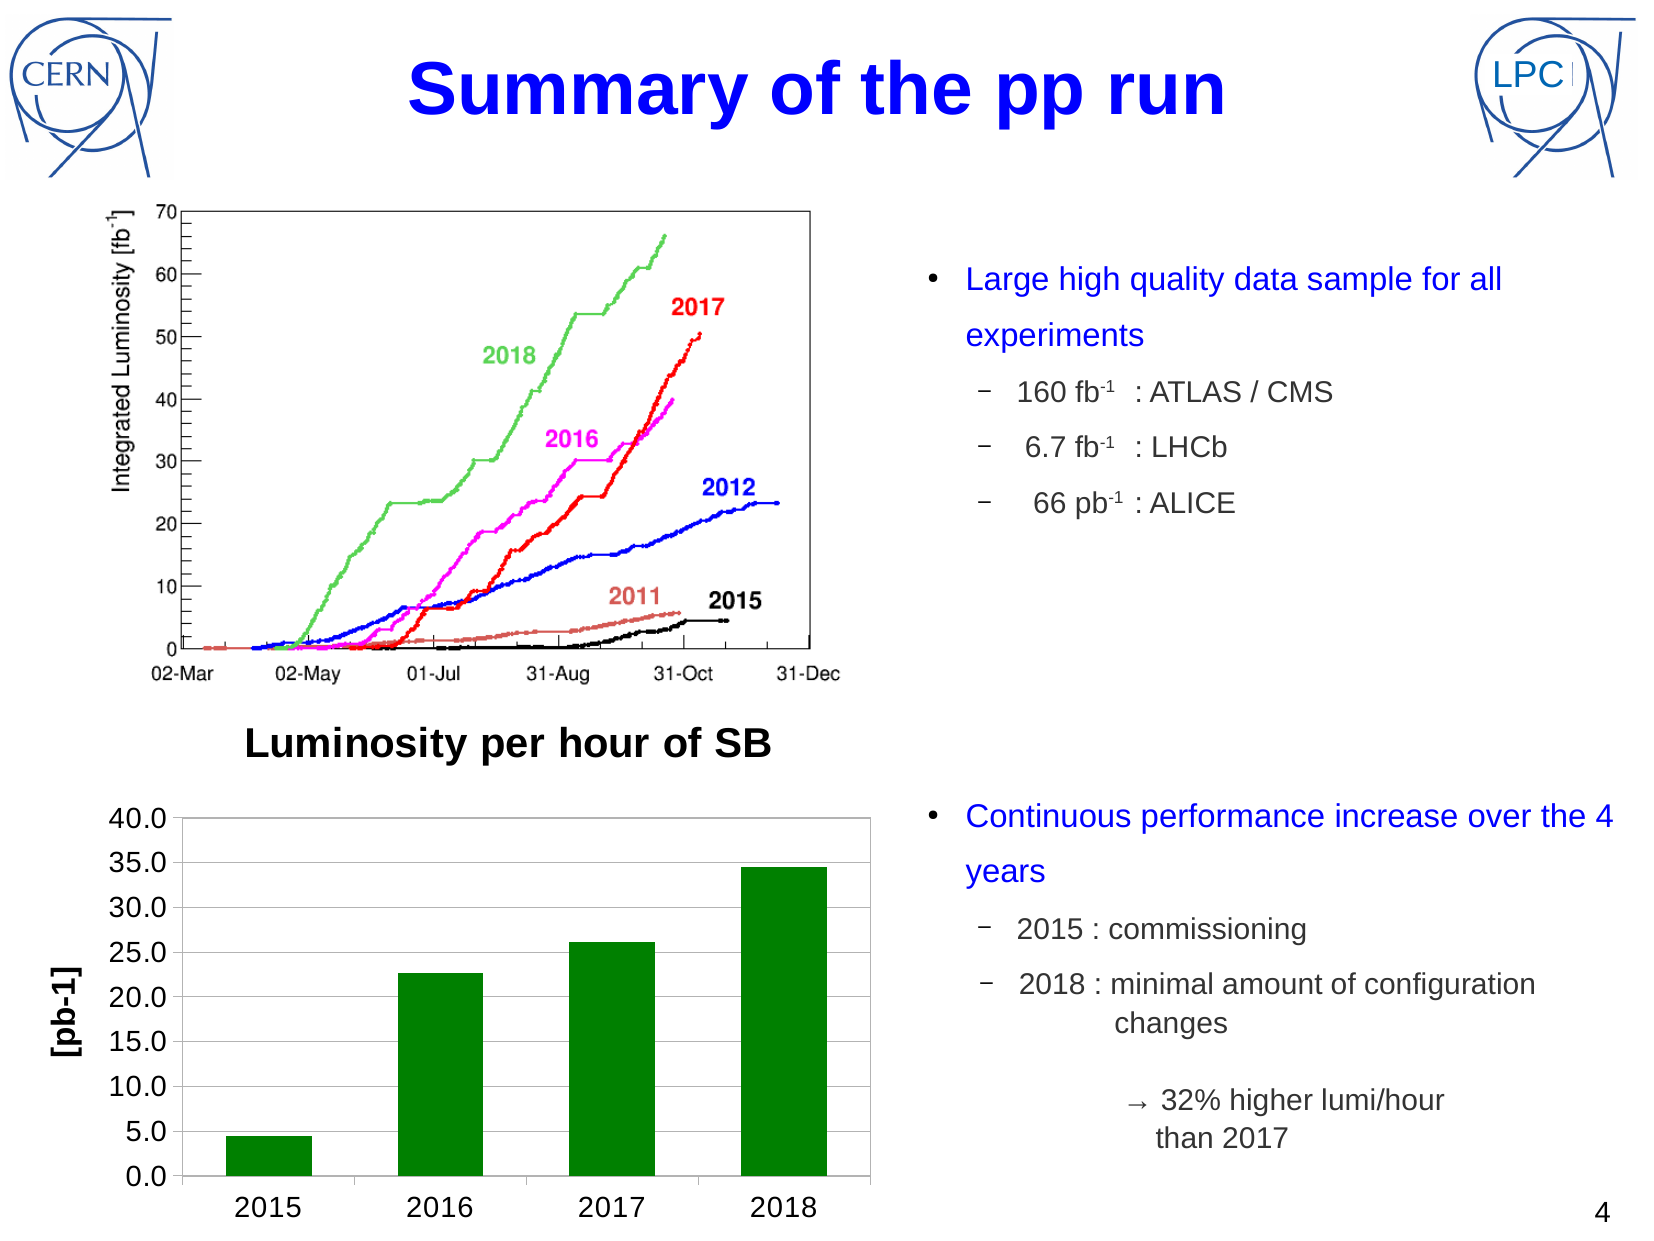

# Summary of the pp run
Large high quality data sample for all experiments
160 fb-1 	: ATLAS / CMS
 6.7 fb-1 	: LHCb
 66 pb-1 	: ALICE
Continuous performance increase over the 4 years
2015 : commissioning
2018 : minimal amount of configuration changes
 → 32% higher lumi/hour
 than 2017
### Chart: Luminosity per hour of SB
| Category | lumi per hour [pb] |
|---|---|
| 2015 | 4.47761194029851 |
| 2016 | 22.7014755959137 |
| 2017 | 26.176927056389 |
| 2018 | 34.5549738219895 |